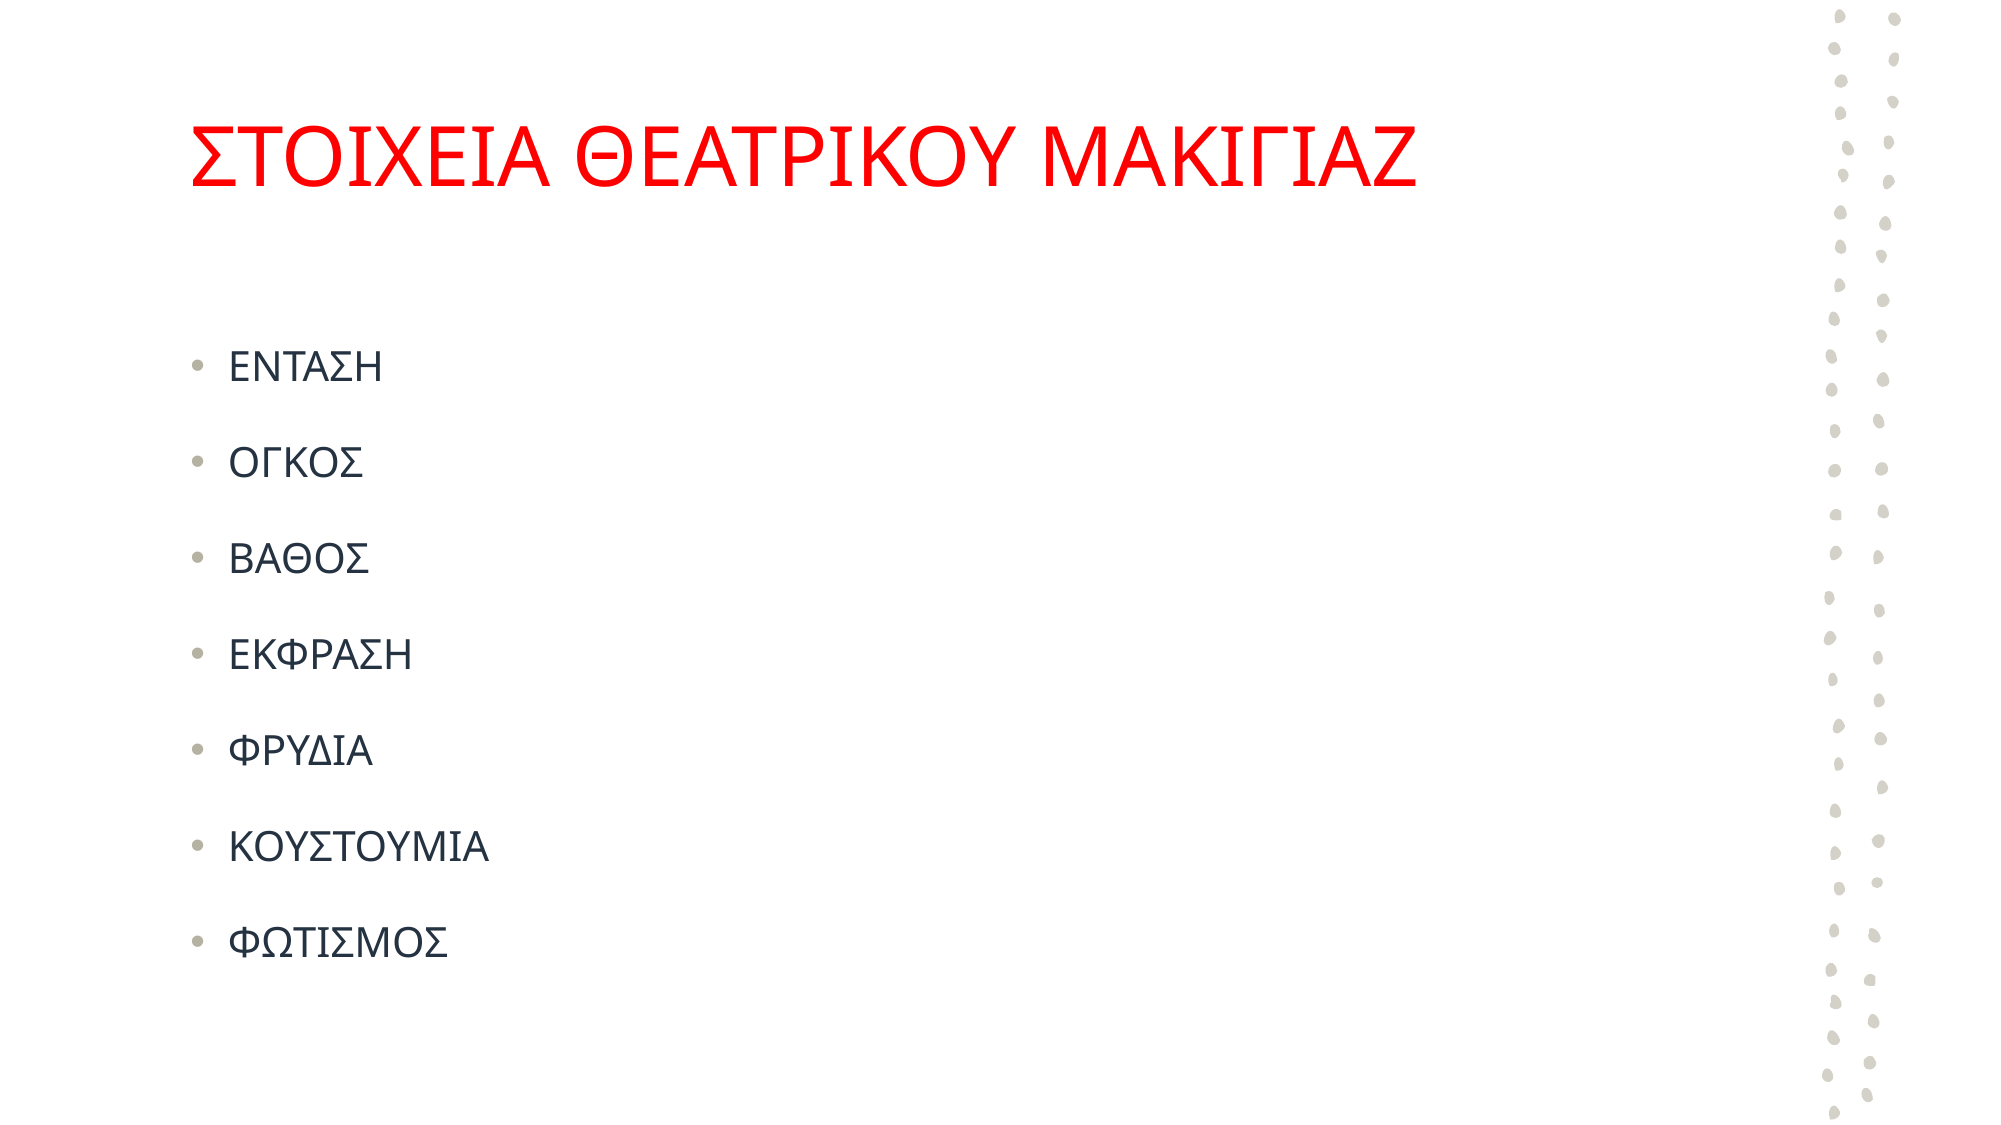

# ΣΤΟΙΧΕΙΑ ΘΕΑΤΡΙΚΟΥ ΜΑΚΙΓΙΑΖ
ΕΝΤΑΣΗ
ΟΓΚΟΣ
ΒΑΘΟΣ
ΕΚΦΡΑΣΗ
ΦΡΥΔΙΑ
ΚΟΥΣΤΟΥΜΙΑ
ΦΩΤΙΣΜΟΣ